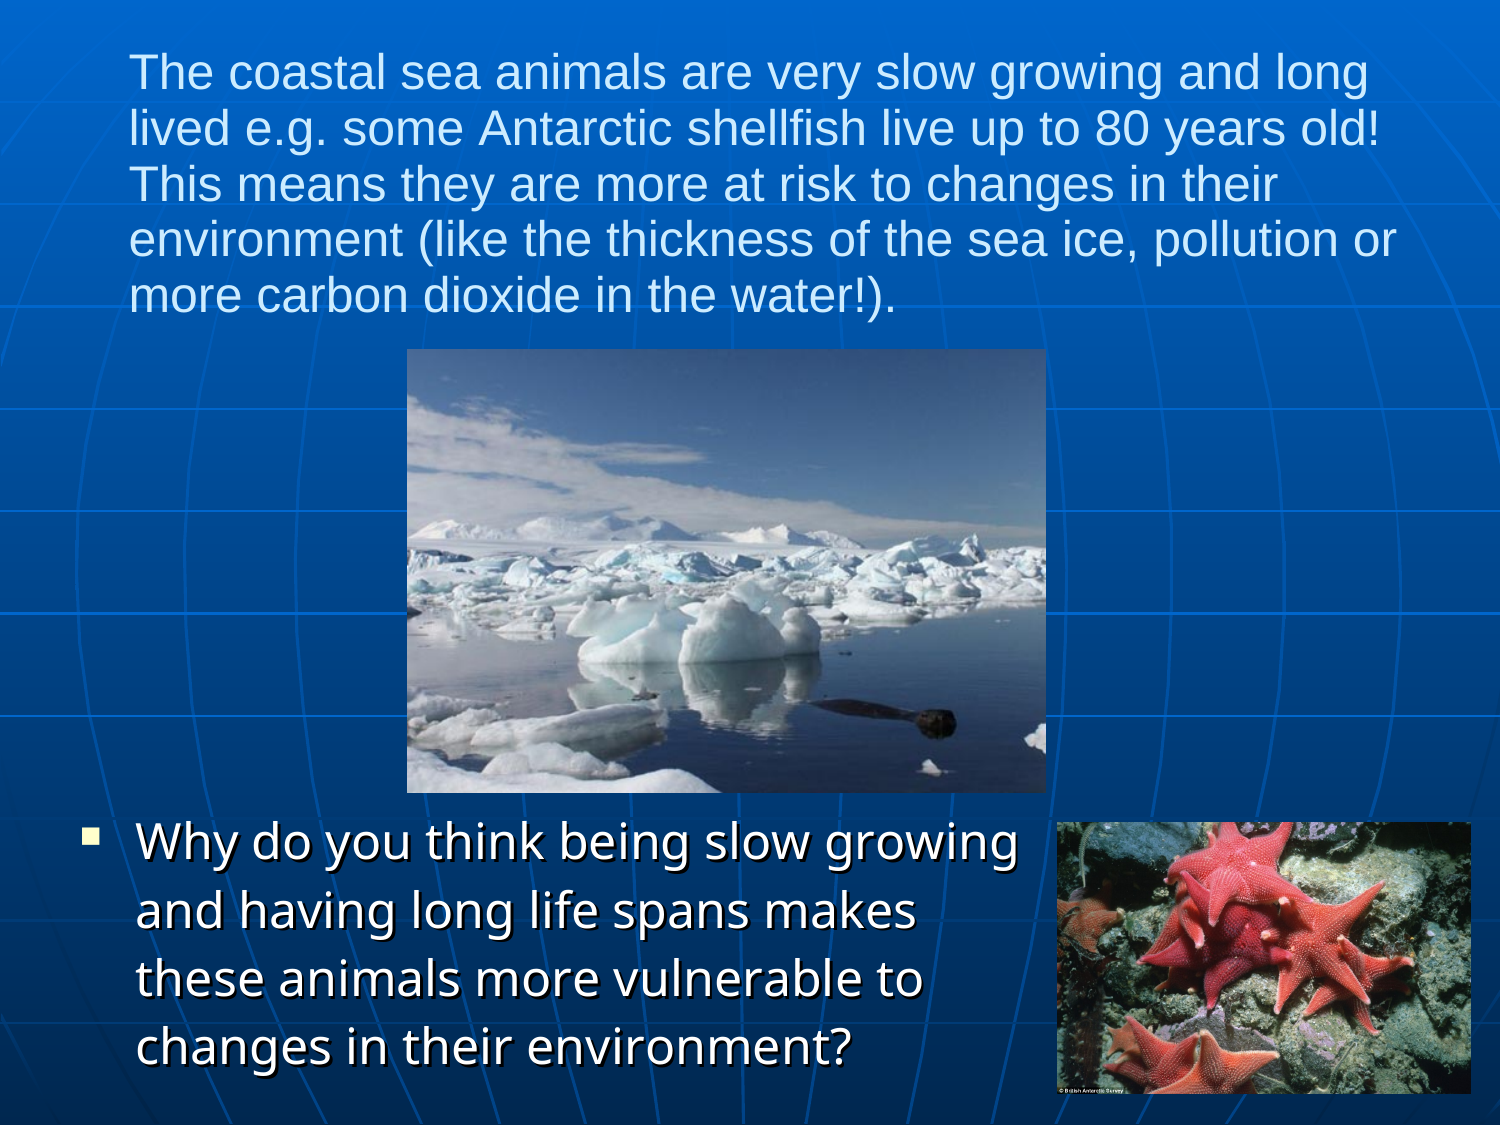

# The coastal sea animals are very slow growing and long lived e.g. some Antarctic shellfish live up to 80 years old! This means they are more at risk to changes in their environment (like the thickness of the sea ice, pollution or more carbon dioxide in the water!).
Why do you think being slow growing and having long life spans makes these animals more vulnerable to changes in their environment?